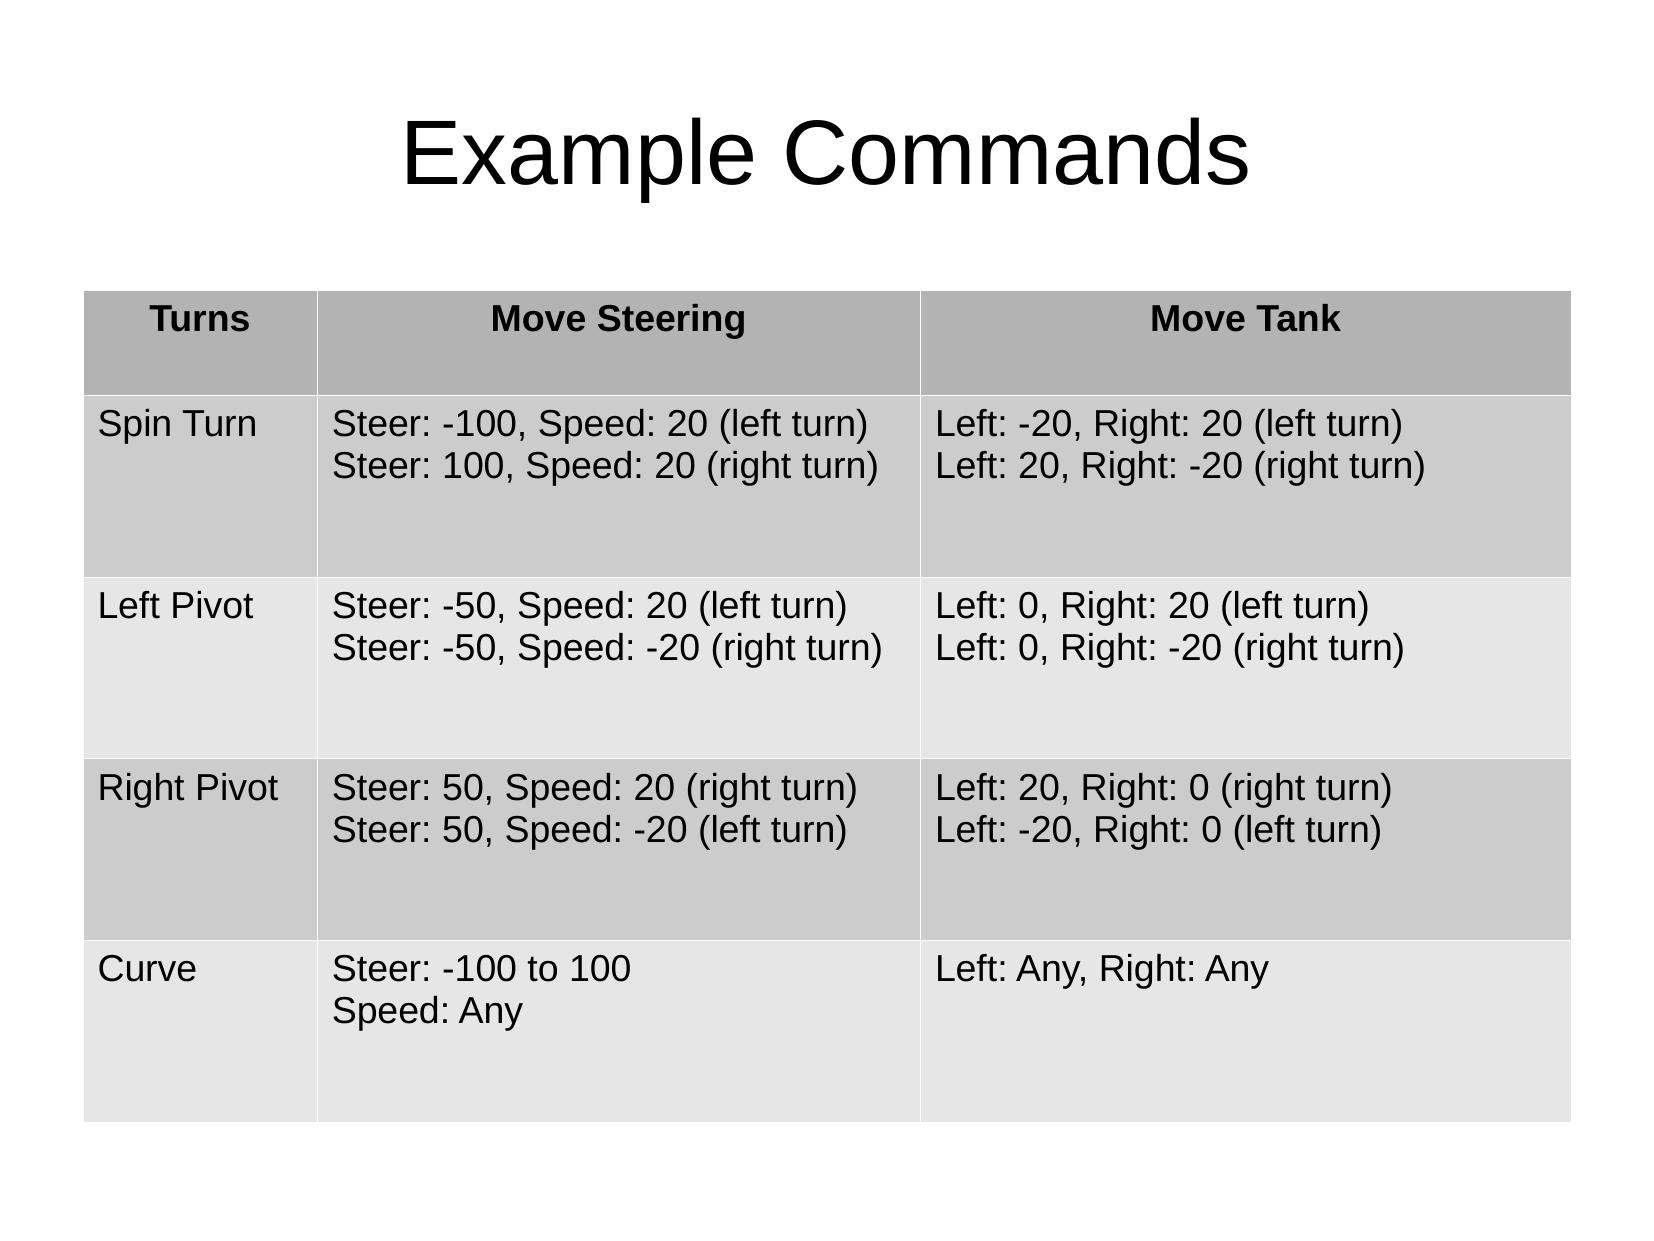

# Example Commands
| Turns | Move Steering | Move Tank |
| --- | --- | --- |
| Spin Turn | Steer: -100, Speed: 20 (left turn) Steer: 100, Speed: 20 (right turn) | Left: -20, Right: 20 (left turn) Left: 20, Right: -20 (right turn) |
| Left Pivot | Steer: -50, Speed: 20 (left turn) Steer: -50, Speed: -20 (right turn) | Left: 0, Right: 20 (left turn) Left: 0, Right: -20 (right turn) |
| Right Pivot | Steer: 50, Speed: 20 (right turn) Steer: 50, Speed: -20 (left turn) | Left: 20, Right: 0 (right turn) Left: -20, Right: 0 (left turn) |
| Curve | Steer: -100 to 100 Speed: Any | Left: Any, Right: Any |